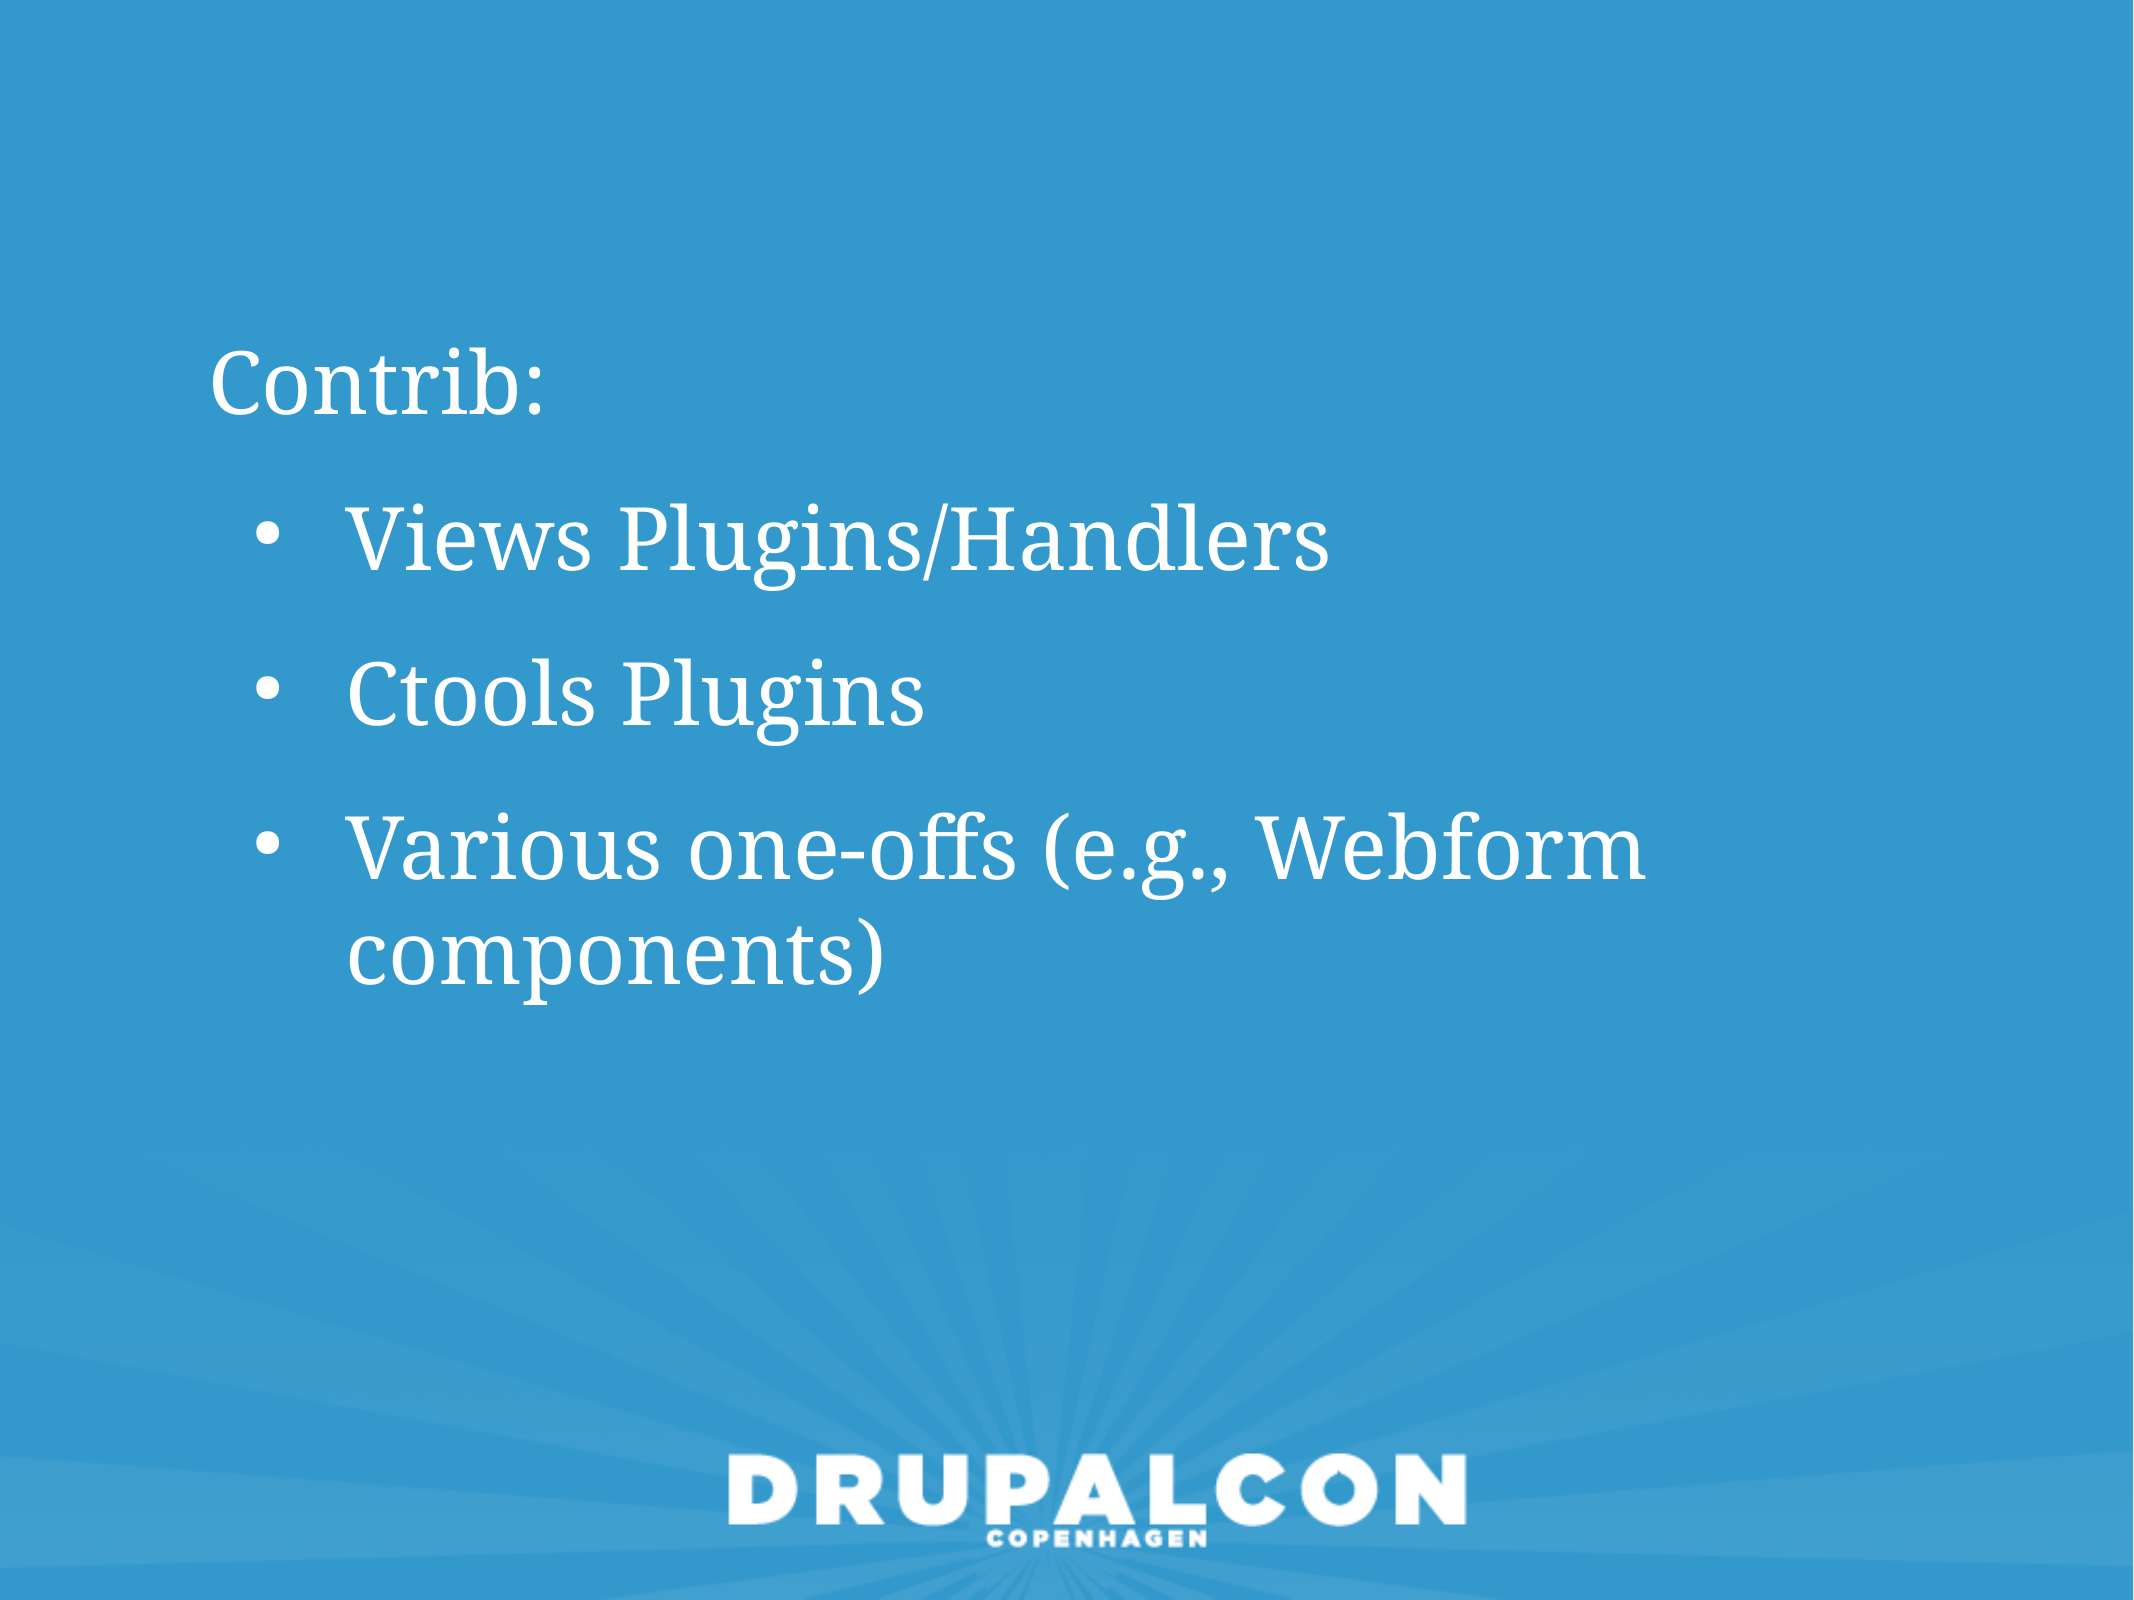

# Contrib:
Views Plugins/Handlers
Ctools Plugins
Various one-offs (e.g., Webform components)